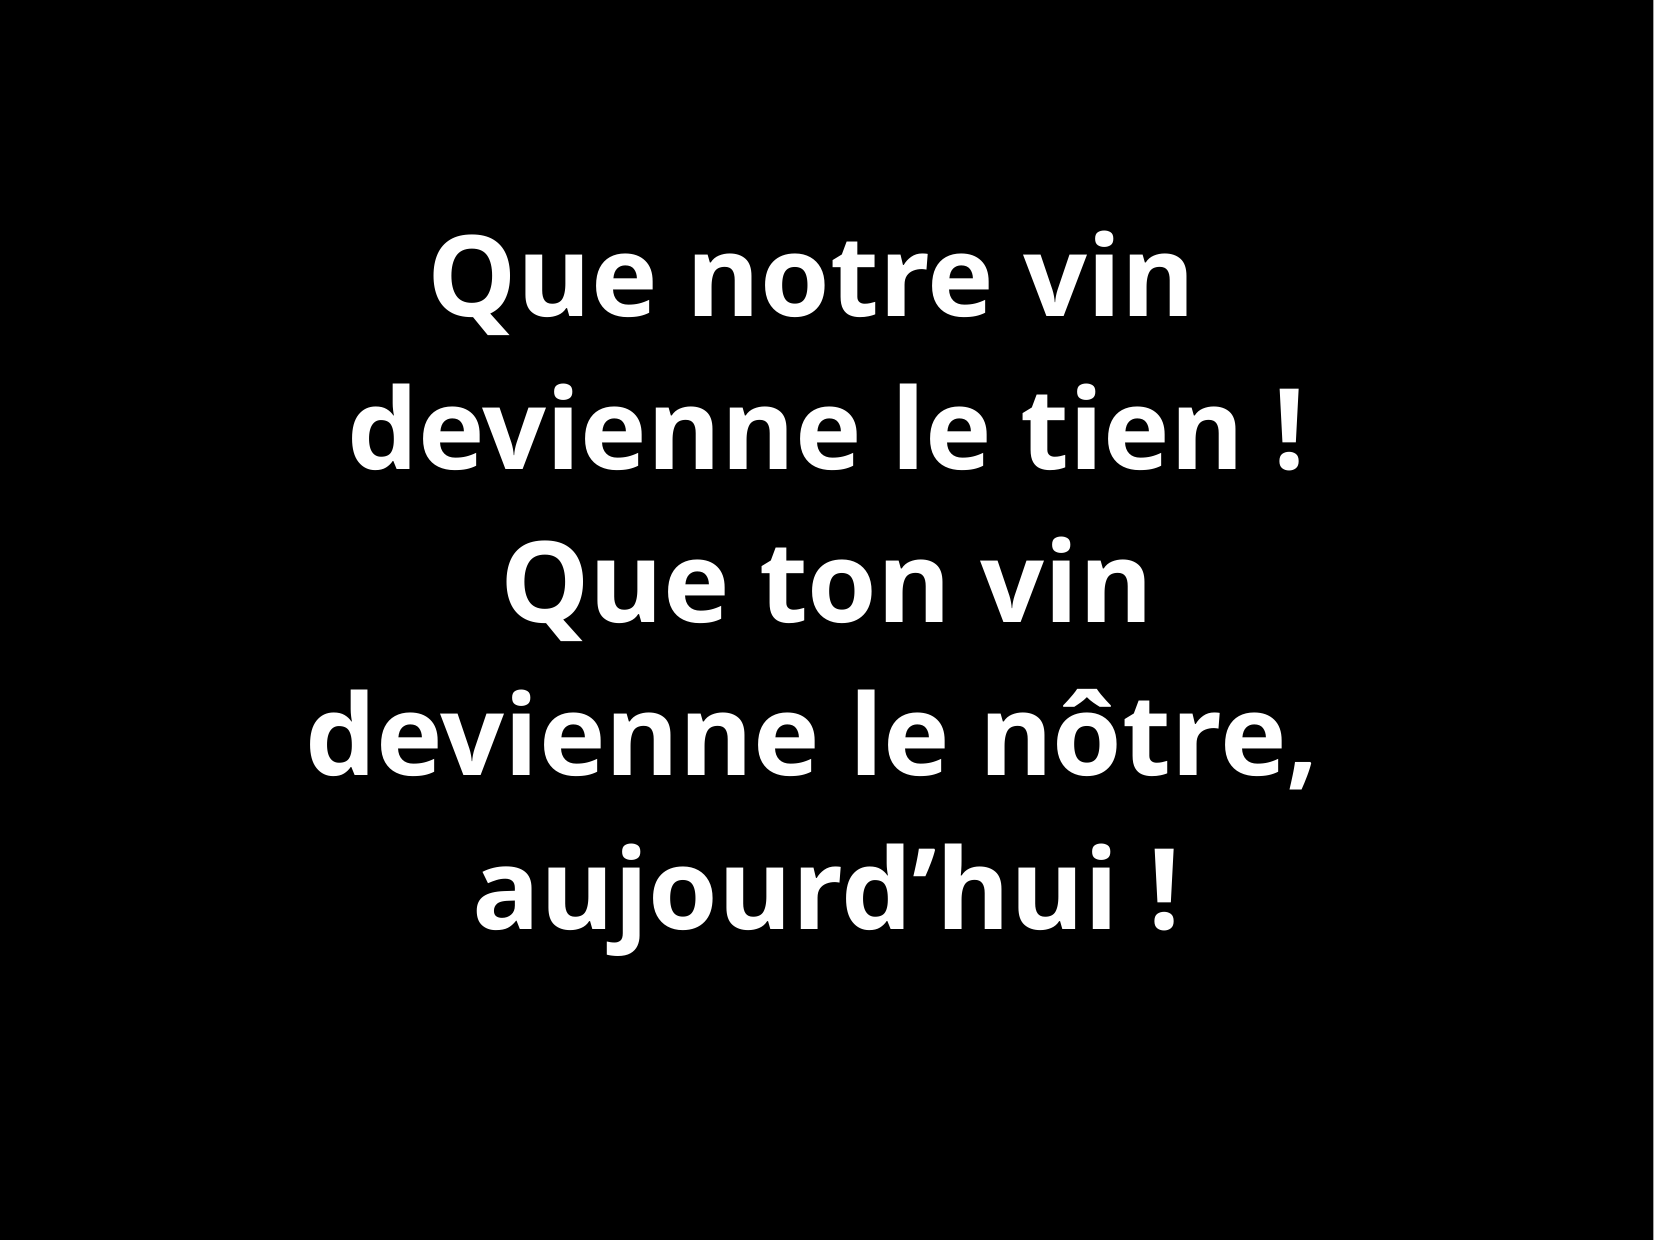

# Que notre vin
devienne le tien !
Que ton vin
devienne le nôtre,
aujourd’hui !